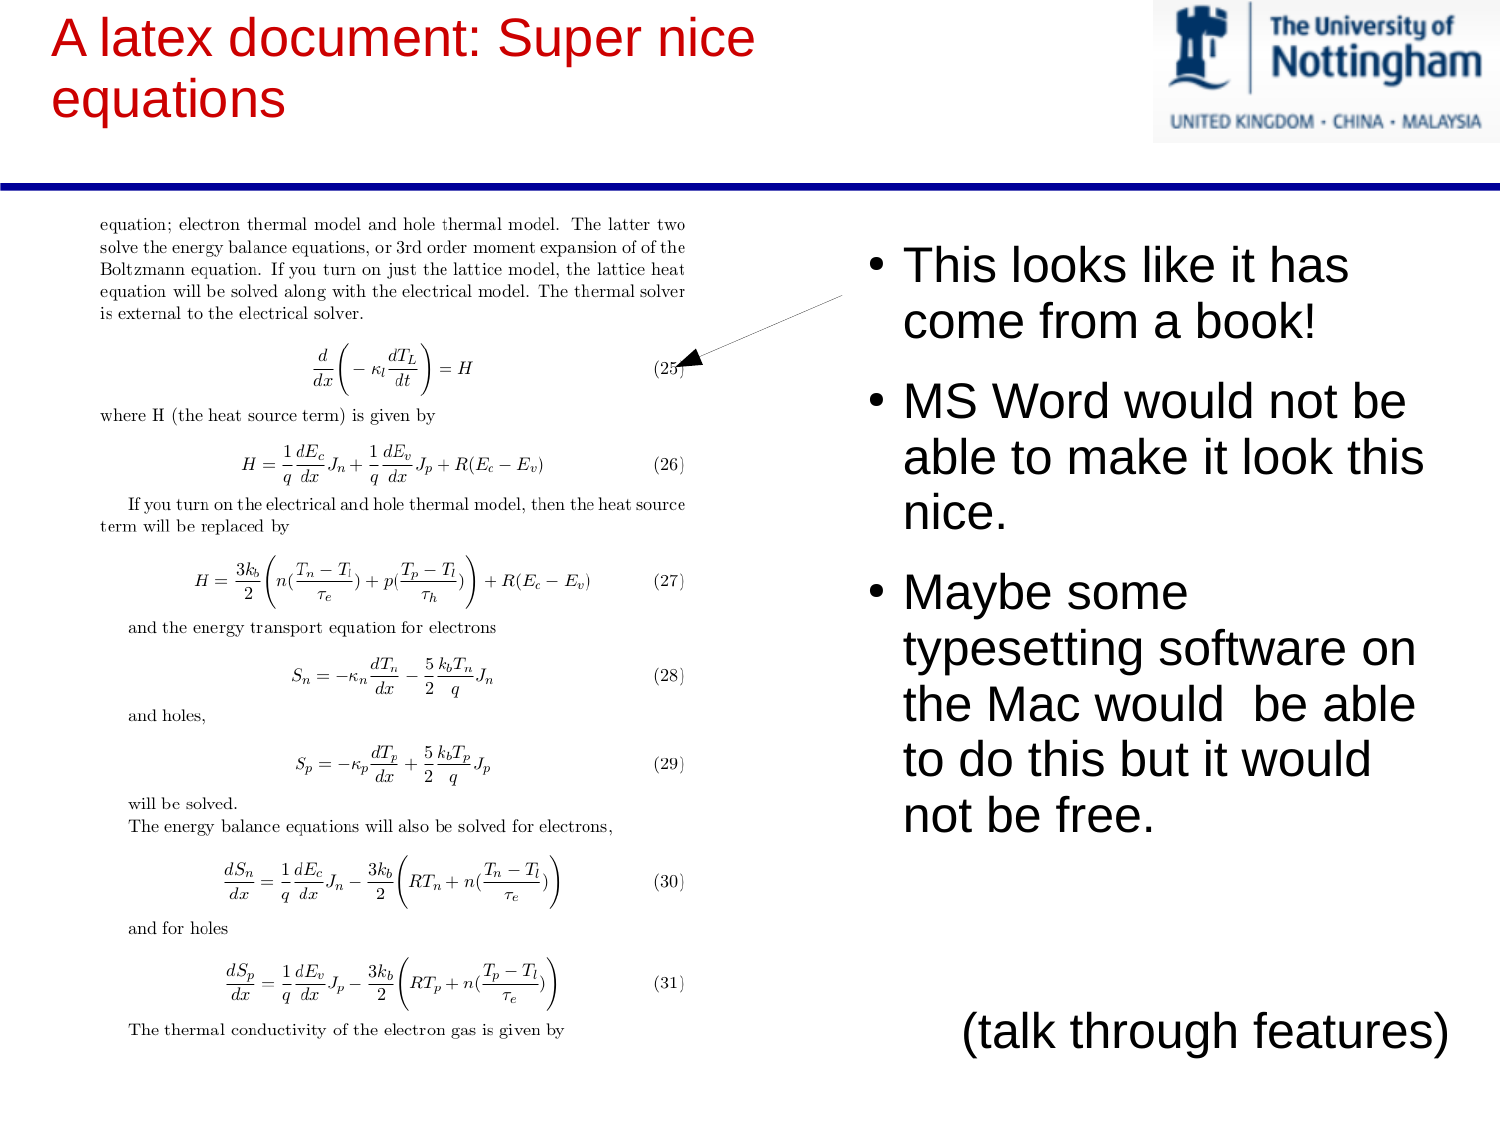

A latex document: Super nice equations
This looks like it has come from a book!
MS Word would not be able to make it look this nice.
Maybe some typesetting software on the Mac would be able to do this but it would not be free.
(talk through features)